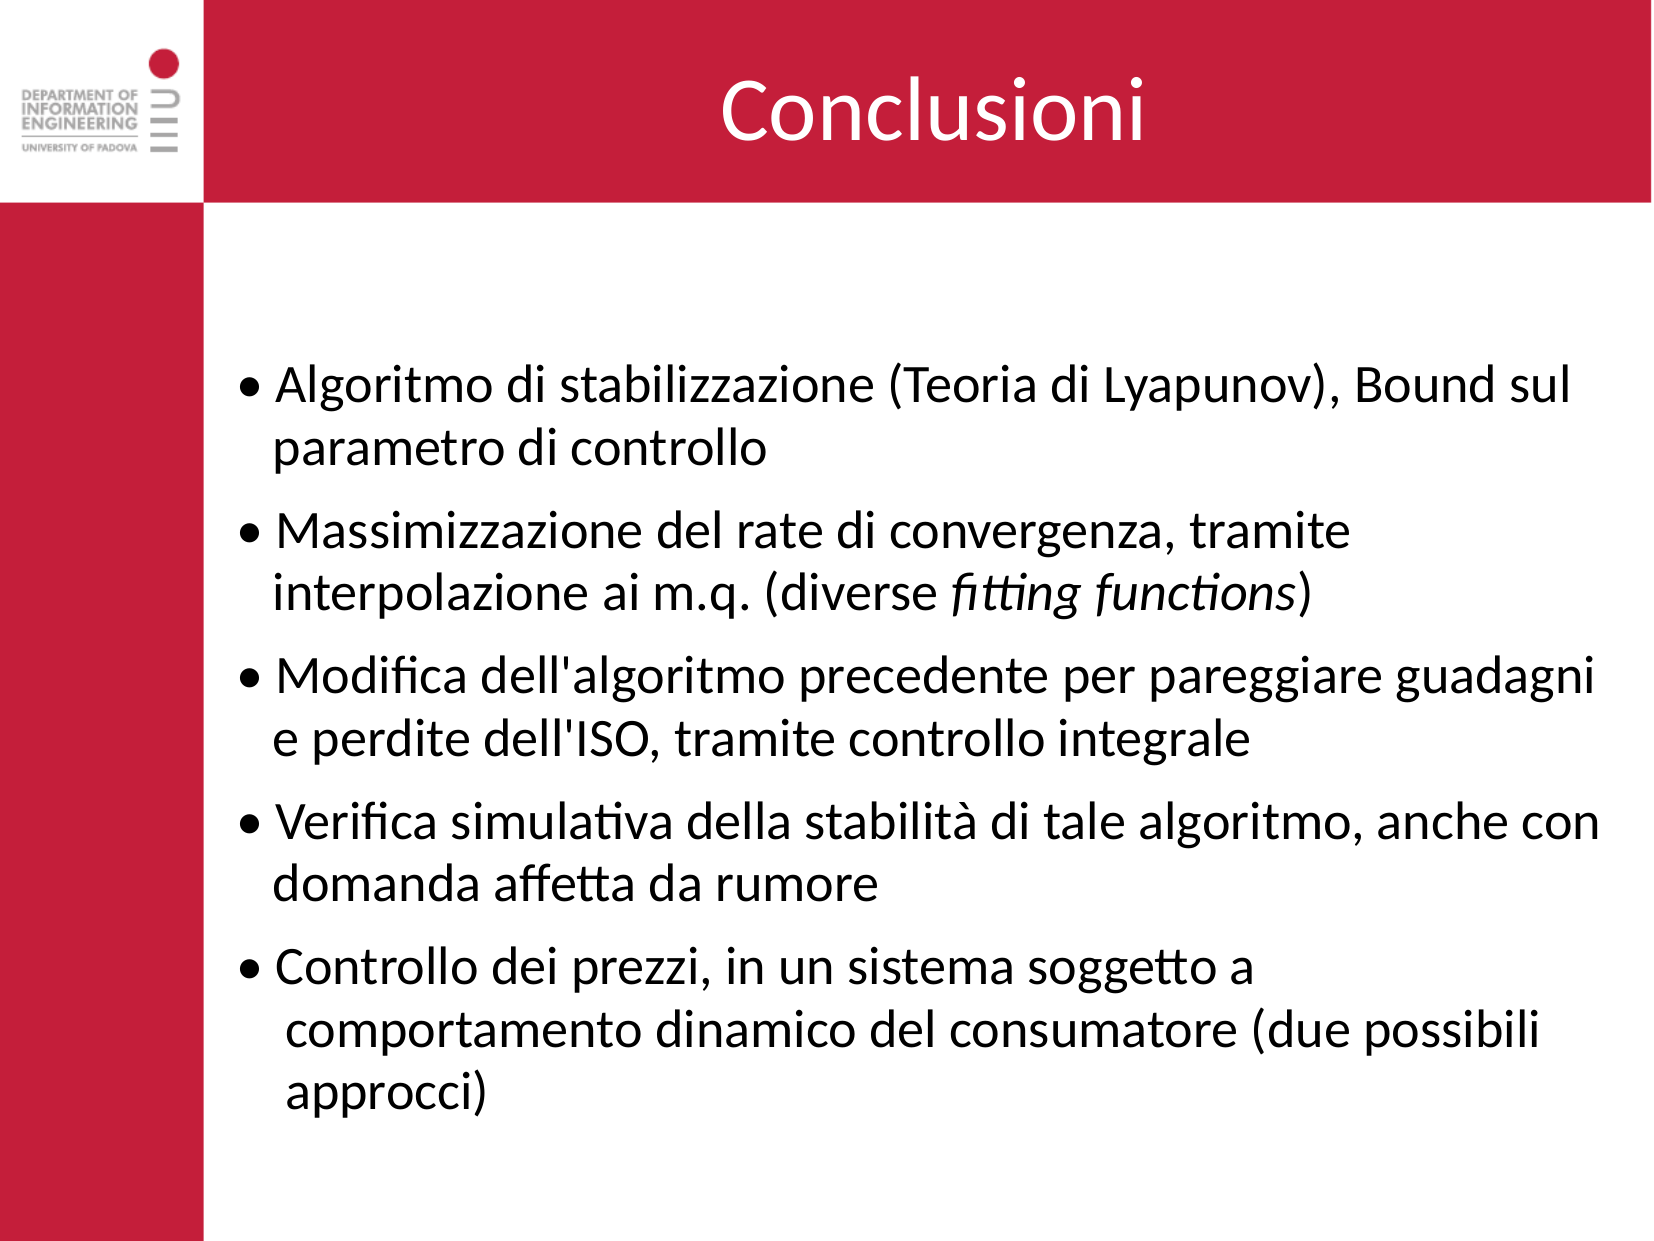

# Conclusioni
• Algoritmo di stabilizzazione (Teoria di Lyapunov), Bound sul parametro di controllo
• Massimizzazione del rate di convergenza, tramite interpolazione ai m.q. (diverse fitting functions)
• Modifica dell'algoritmo precedente per pareggiare guadagni e perdite dell'ISO, tramite controllo integrale
• Verifica simulativa della stabilità di tale algoritmo, anche con domanda affetta da rumore
• Controllo dei prezzi, in un sistema soggetto a comportamento dinamico del consumatore (due possibili approcci)